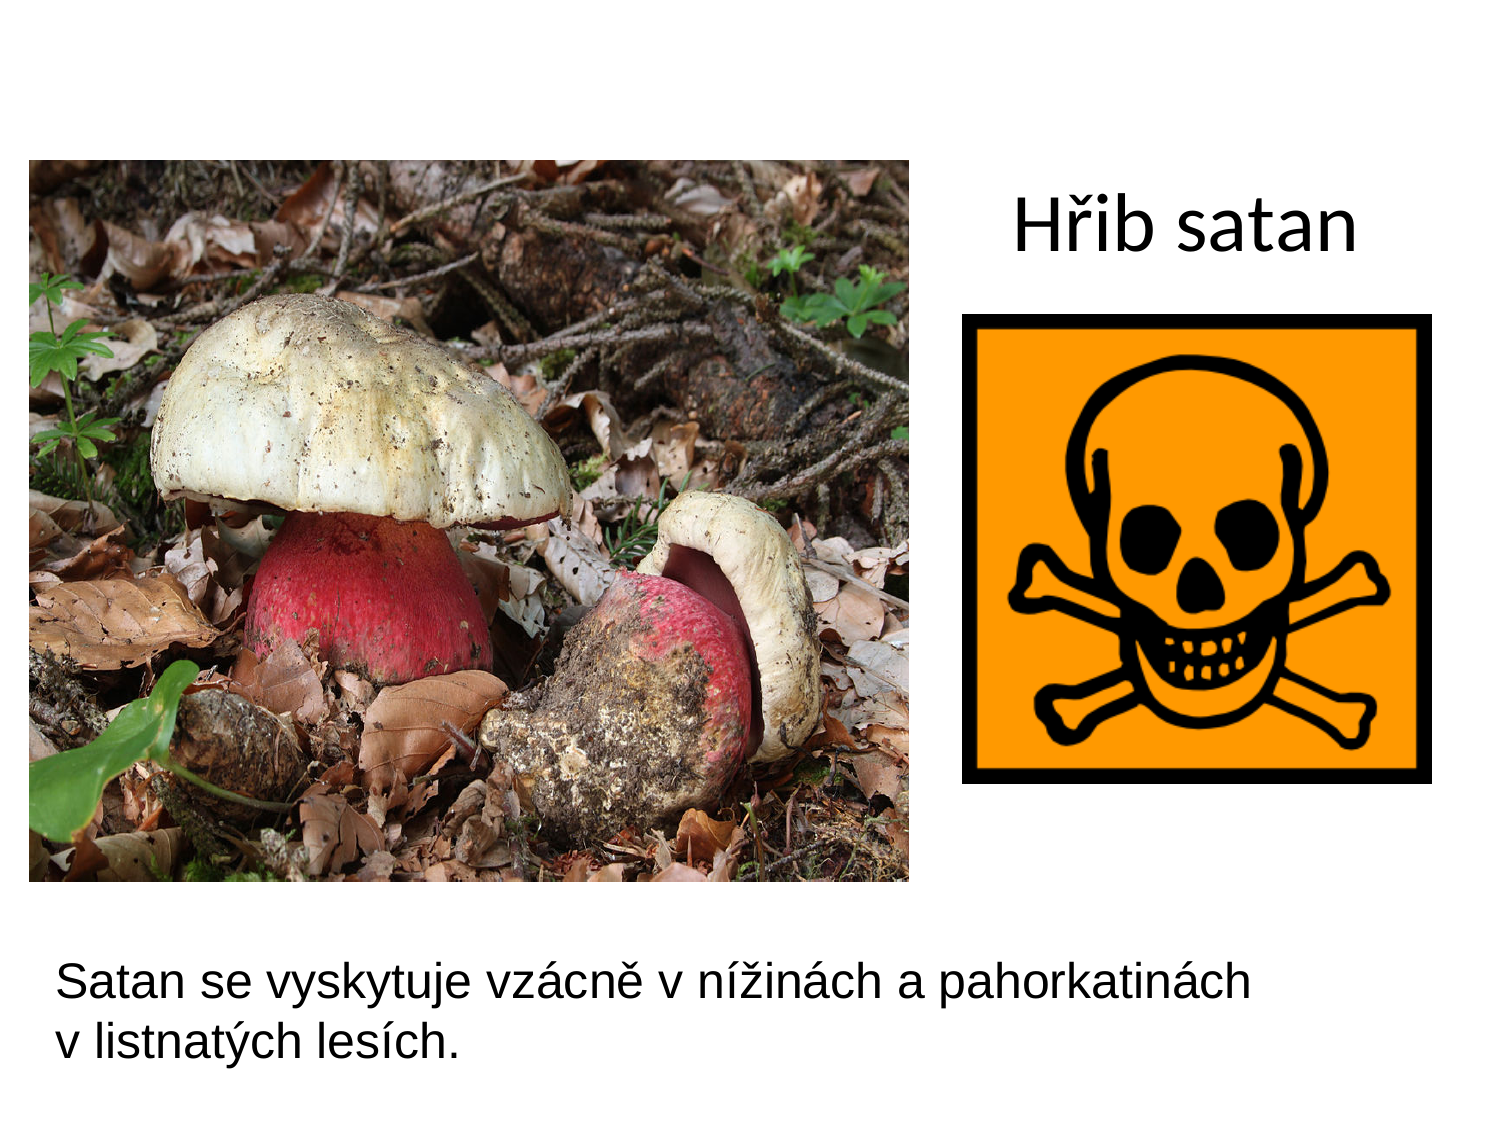

Hřib satan
Satan se vyskytuje vzácně v nížinách a pahorkatinách
v listnatých lesích.